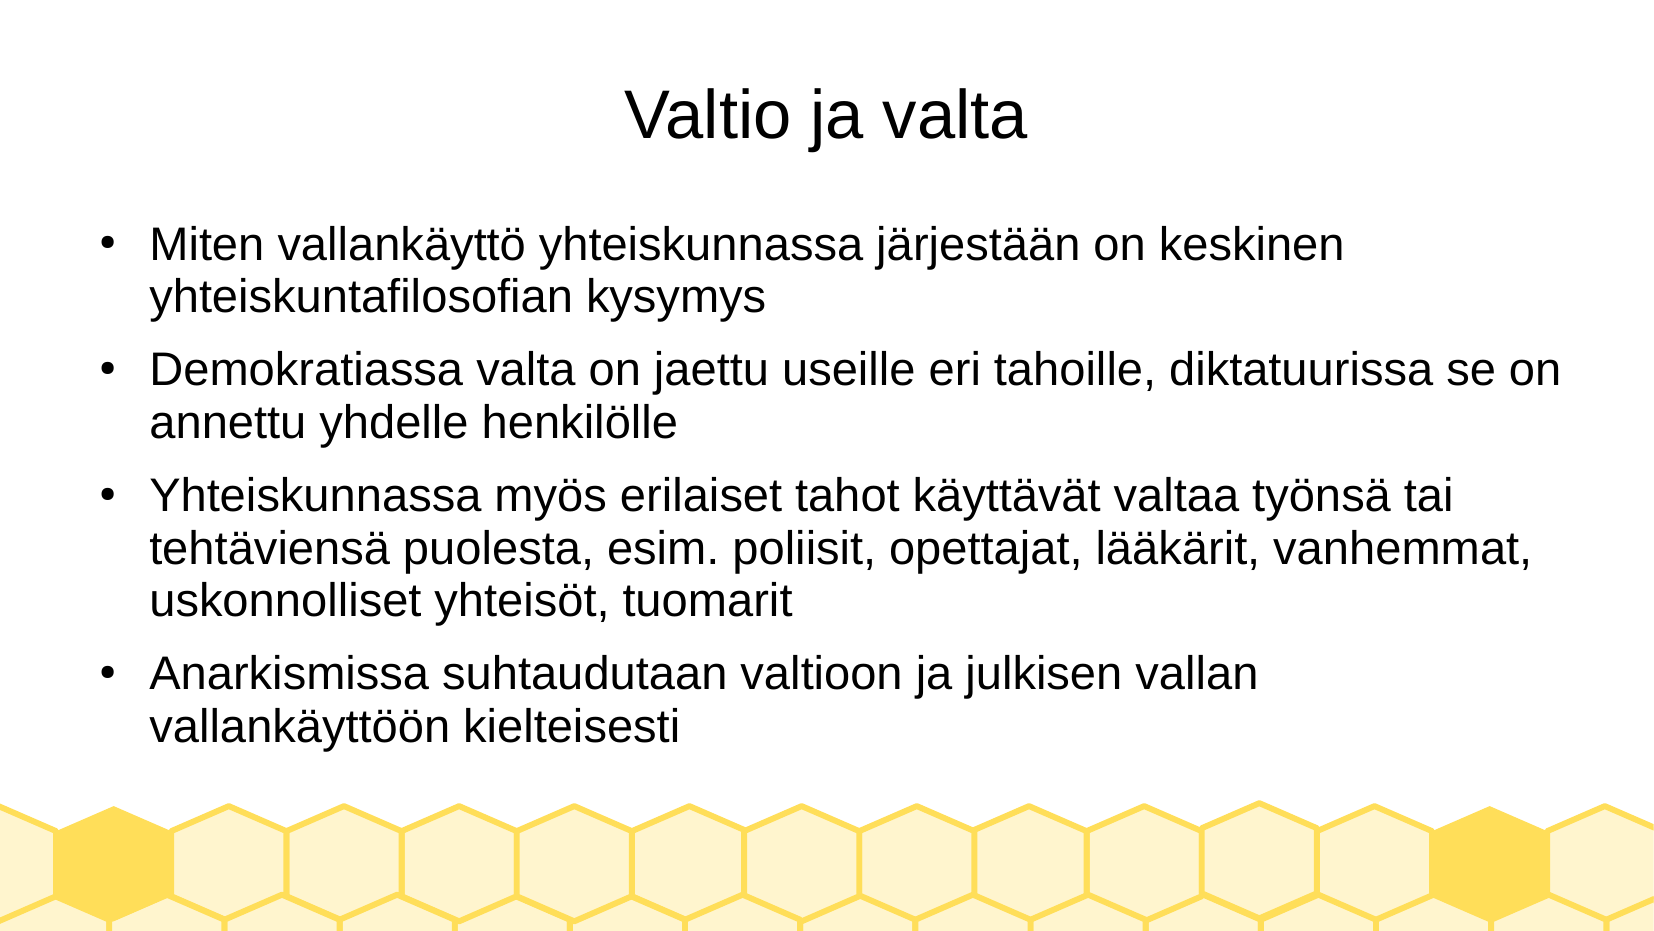

# Valtio ja valta
Miten vallankäyttö yhteiskunnassa järjestään on keskinen yhteiskuntafilosofian kysymys
Demokratiassa valta on jaettu useille eri tahoille, diktatuurissa se on annettu yhdelle henkilölle
Yhteiskunnassa myös erilaiset tahot käyttävät valtaa työnsä tai tehtäviensä puolesta, esim. poliisit, opettajat, lääkärit, vanhemmat, uskonnolliset yhteisöt, tuomarit
Anarkismissa suhtaudutaan valtioon ja julkisen vallan vallankäyttöön kielteisesti